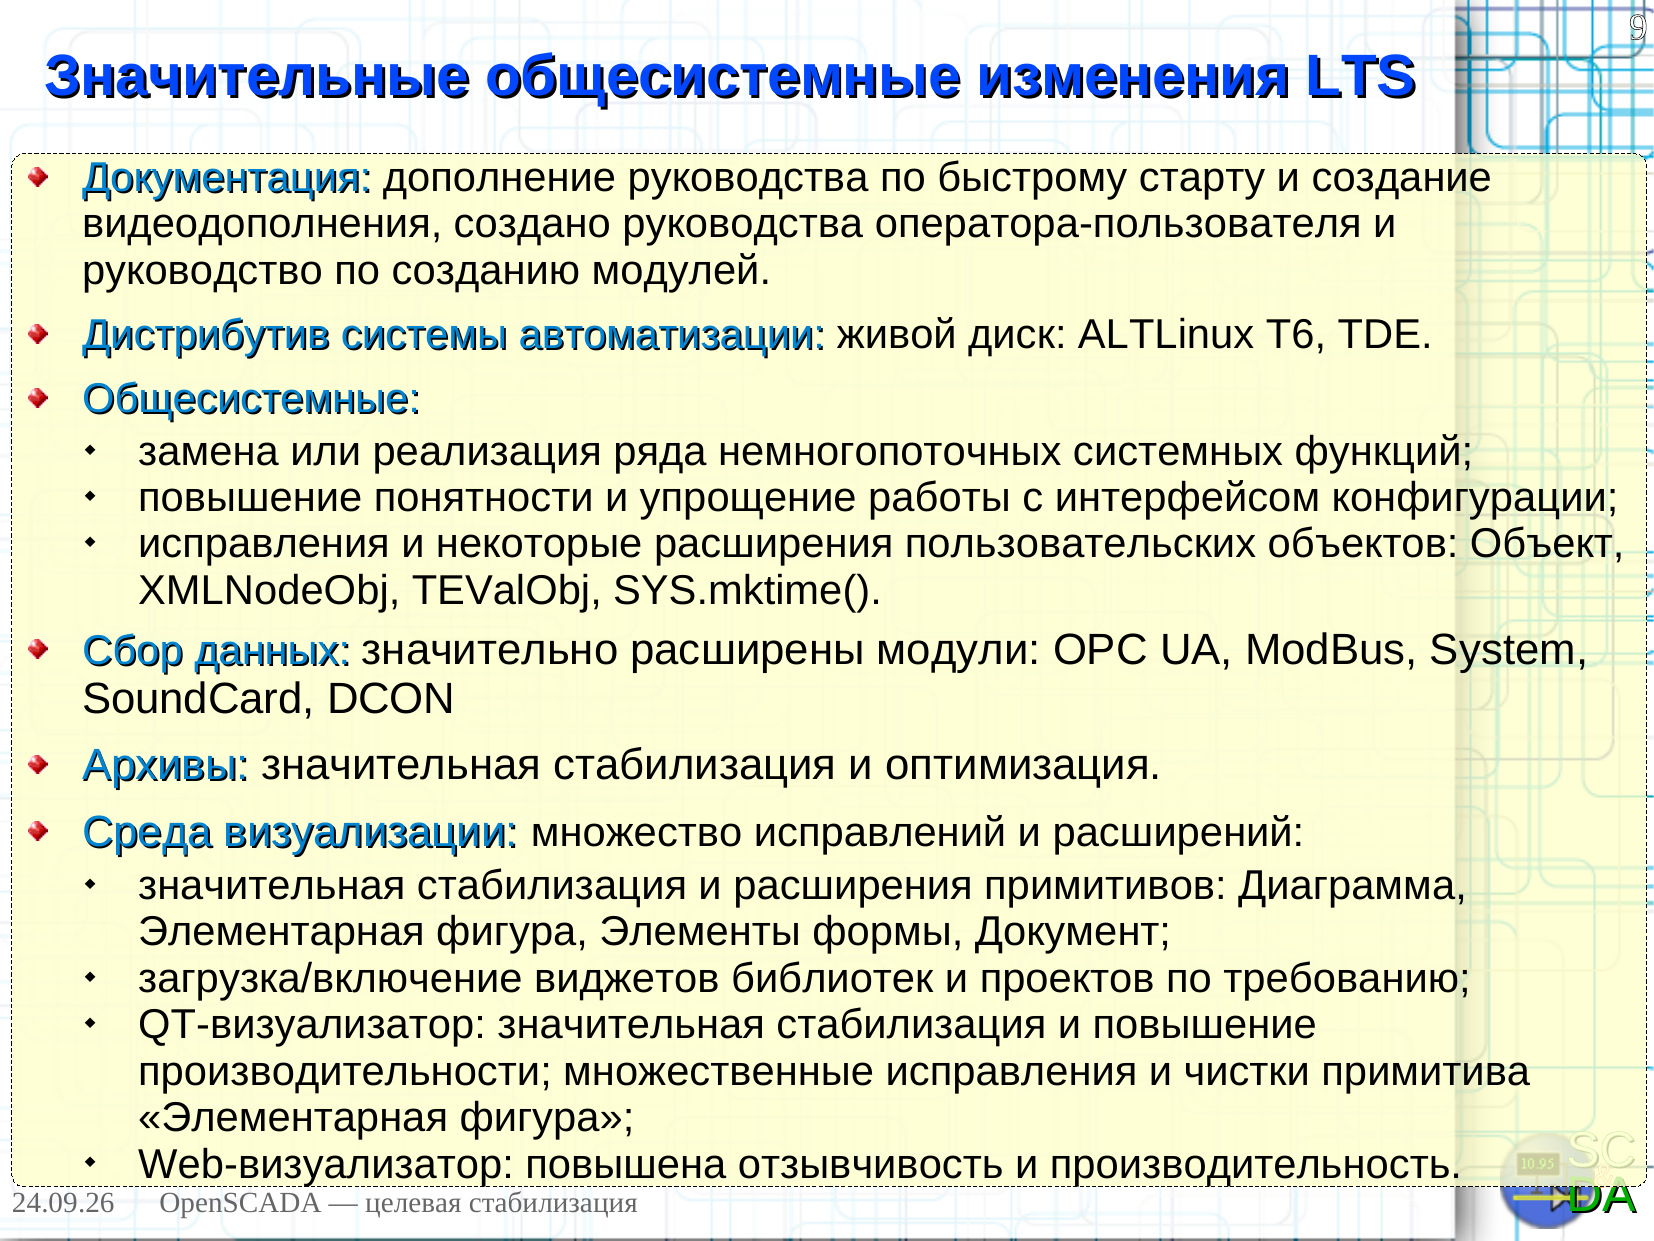

9
# Значительные общесистемные изменения LTS
Документация: дополнение руководства по быстрому старту и создание видеодополнения, создано руководства оператора-пользователя и руководство по созданию модулей.
Дистрибутив системы автоматизации: живой диск: ALTLinux T6, TDE.
Общесистемные:
замена или реализация ряда немногопоточных системных функций;
повышение понятности и упрощение работы с интерфейсом конфигурации;
исправления и некоторые расширения пользовательских объектов: Объект, XMLNodeObj, TEValObj, SYS.mktime().
Сбор данных: значительно расширены модули: OPC UA, ModBus, System, SoundCard, DCON
Архивы: значительная стабилизация и оптимизация.
Среда визуализации: множество исправлений и расширений:
значительная стабилизация и расширения примитивов: Диаграмма, Элементарная фигура, Элементы формы, Документ;
загрузка/включение виджетов библиотек и проектов по требованию;
QT-визуализатор: значительная стабилизация и повышение производительности; множественные исправления и чистки примитива «Элементарная фигура»;
Web-визуализатор: повышена отзывчивость и производительность.
OpenSCADA — целевая стабилизация